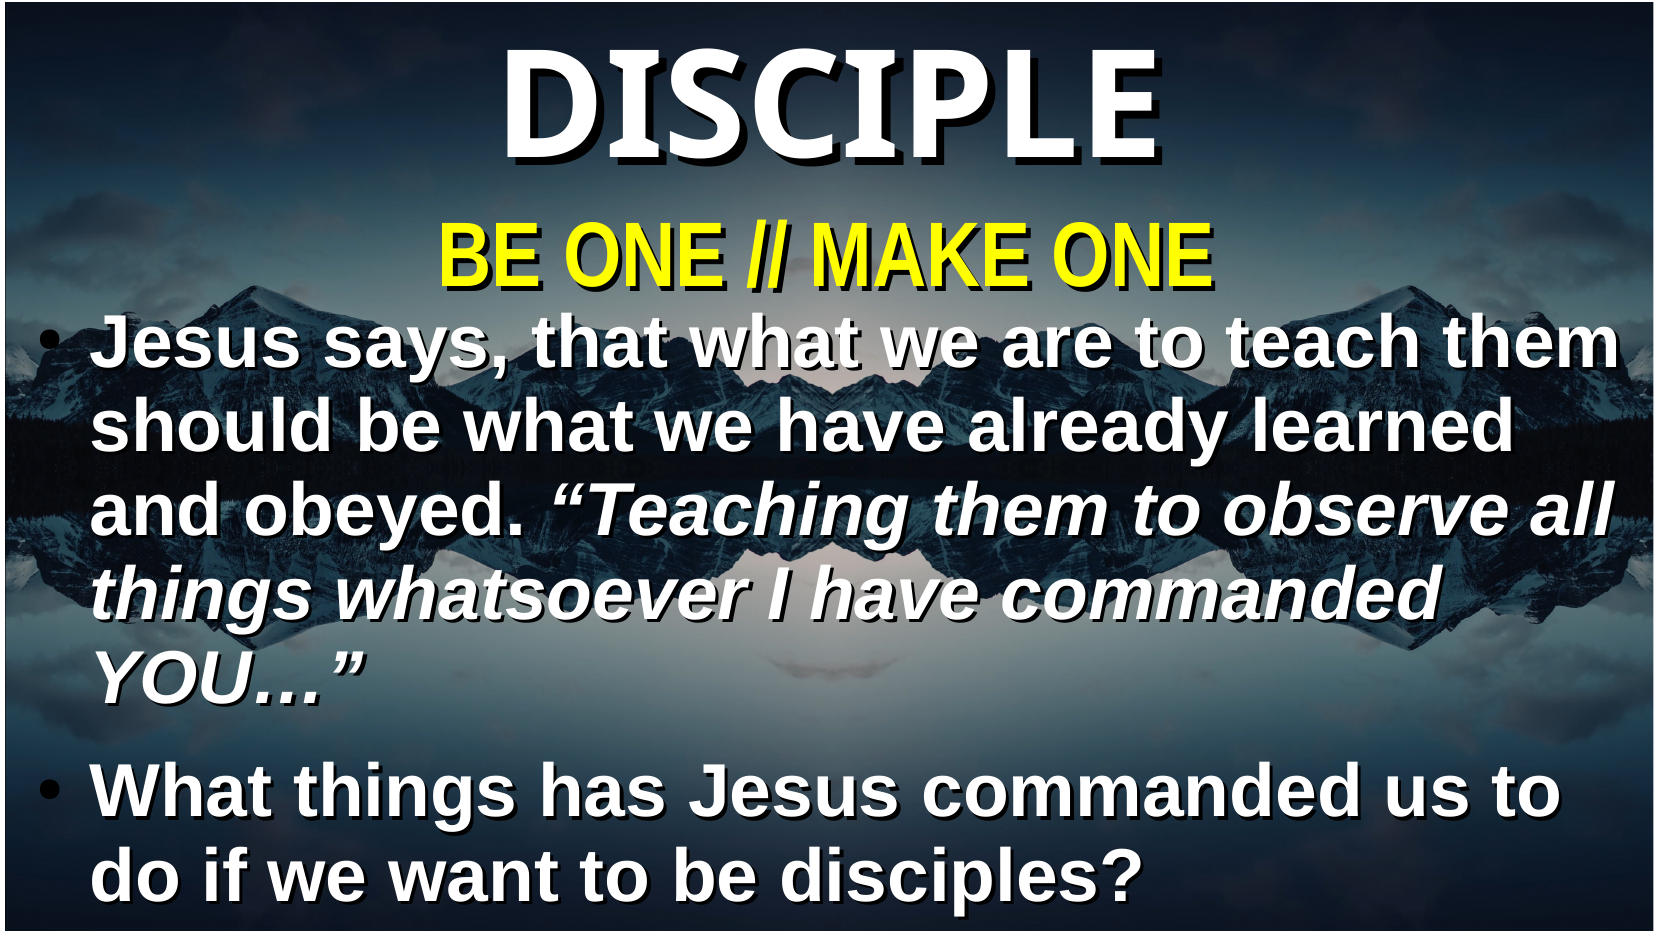

# DISCIPLE BE ONE // MAKE ONE
Jesus says, that what we are to teach them should be what we have already learned and obeyed. “Teaching them to observe all things whatsoever I have commanded YOU…”
What things has Jesus commanded us to do if we want to be disciples?